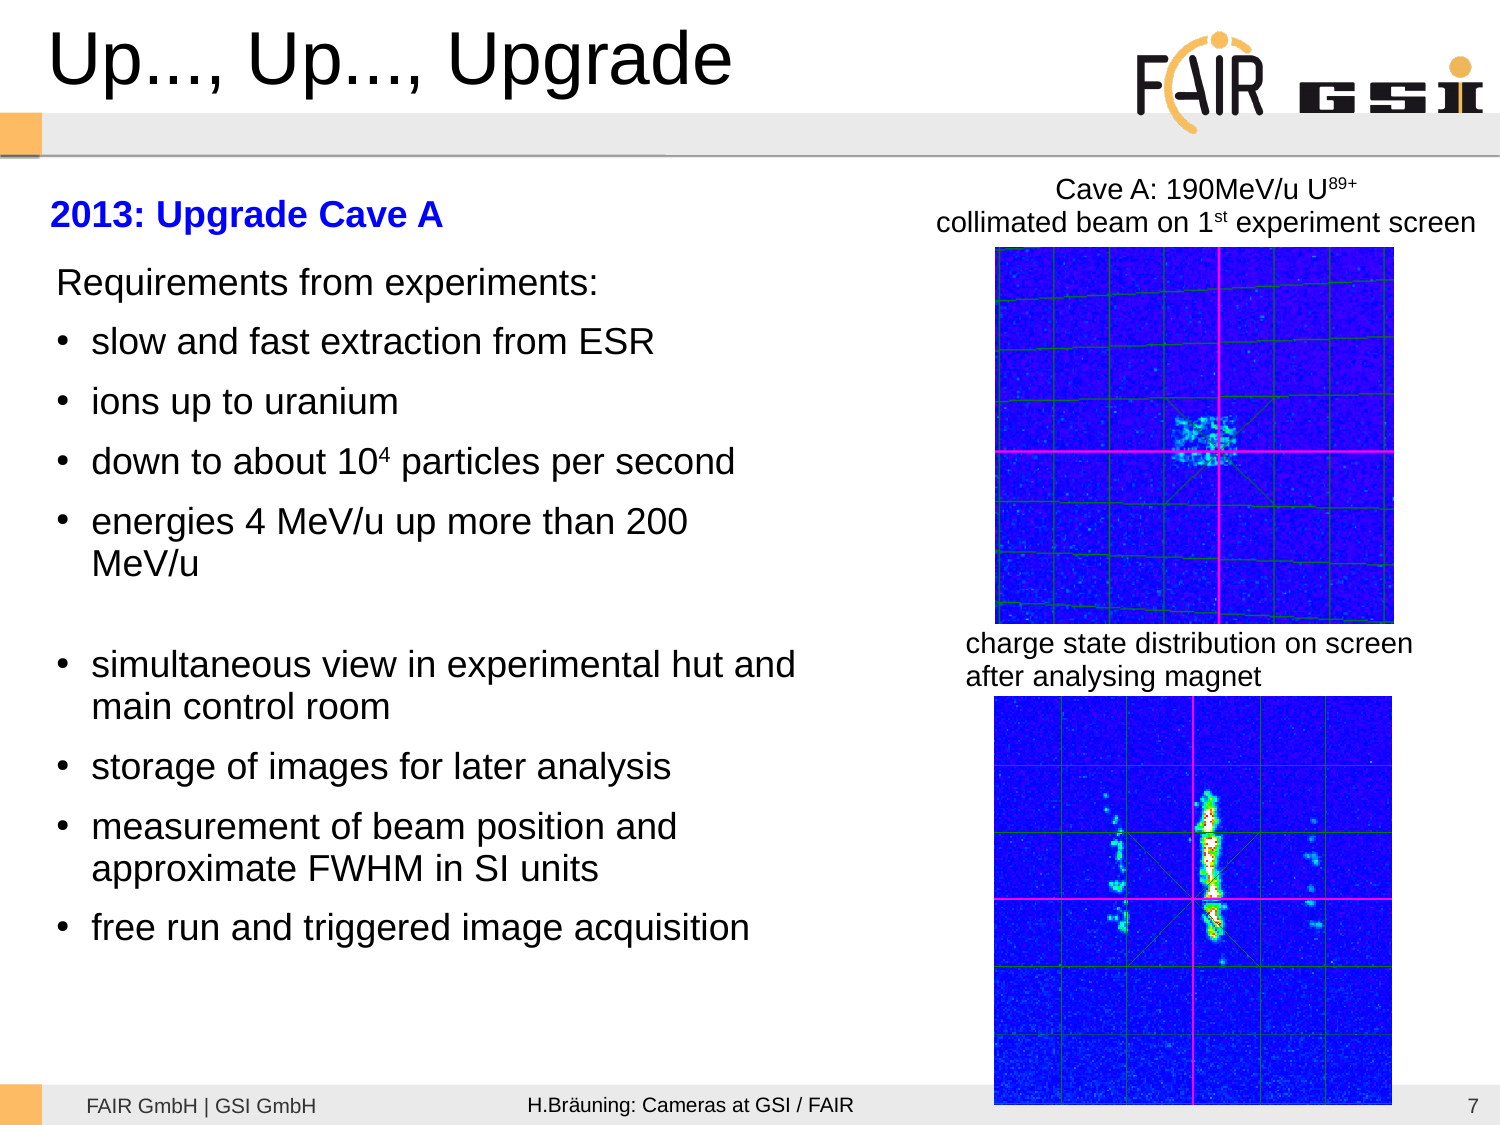

# Up..., Up..., Upgrade
Cave A: 190MeV/u U89+
collimated beam on 1st experiment screen
2013: Upgrade Cave A
Requirements from experiments:
slow and fast extraction from ESR
ions up to uranium
down to about 104 particles per second
energies 4 MeV/u up more than 200 MeV/u
simultaneous view in experimental hut and main control room
storage of images for later analysis
measurement of beam position and approximate FWHM in SI units
free run and triggered image acquisition
charge state distribution on screen after analysing magnet
7
Harald Bräuning / GSI